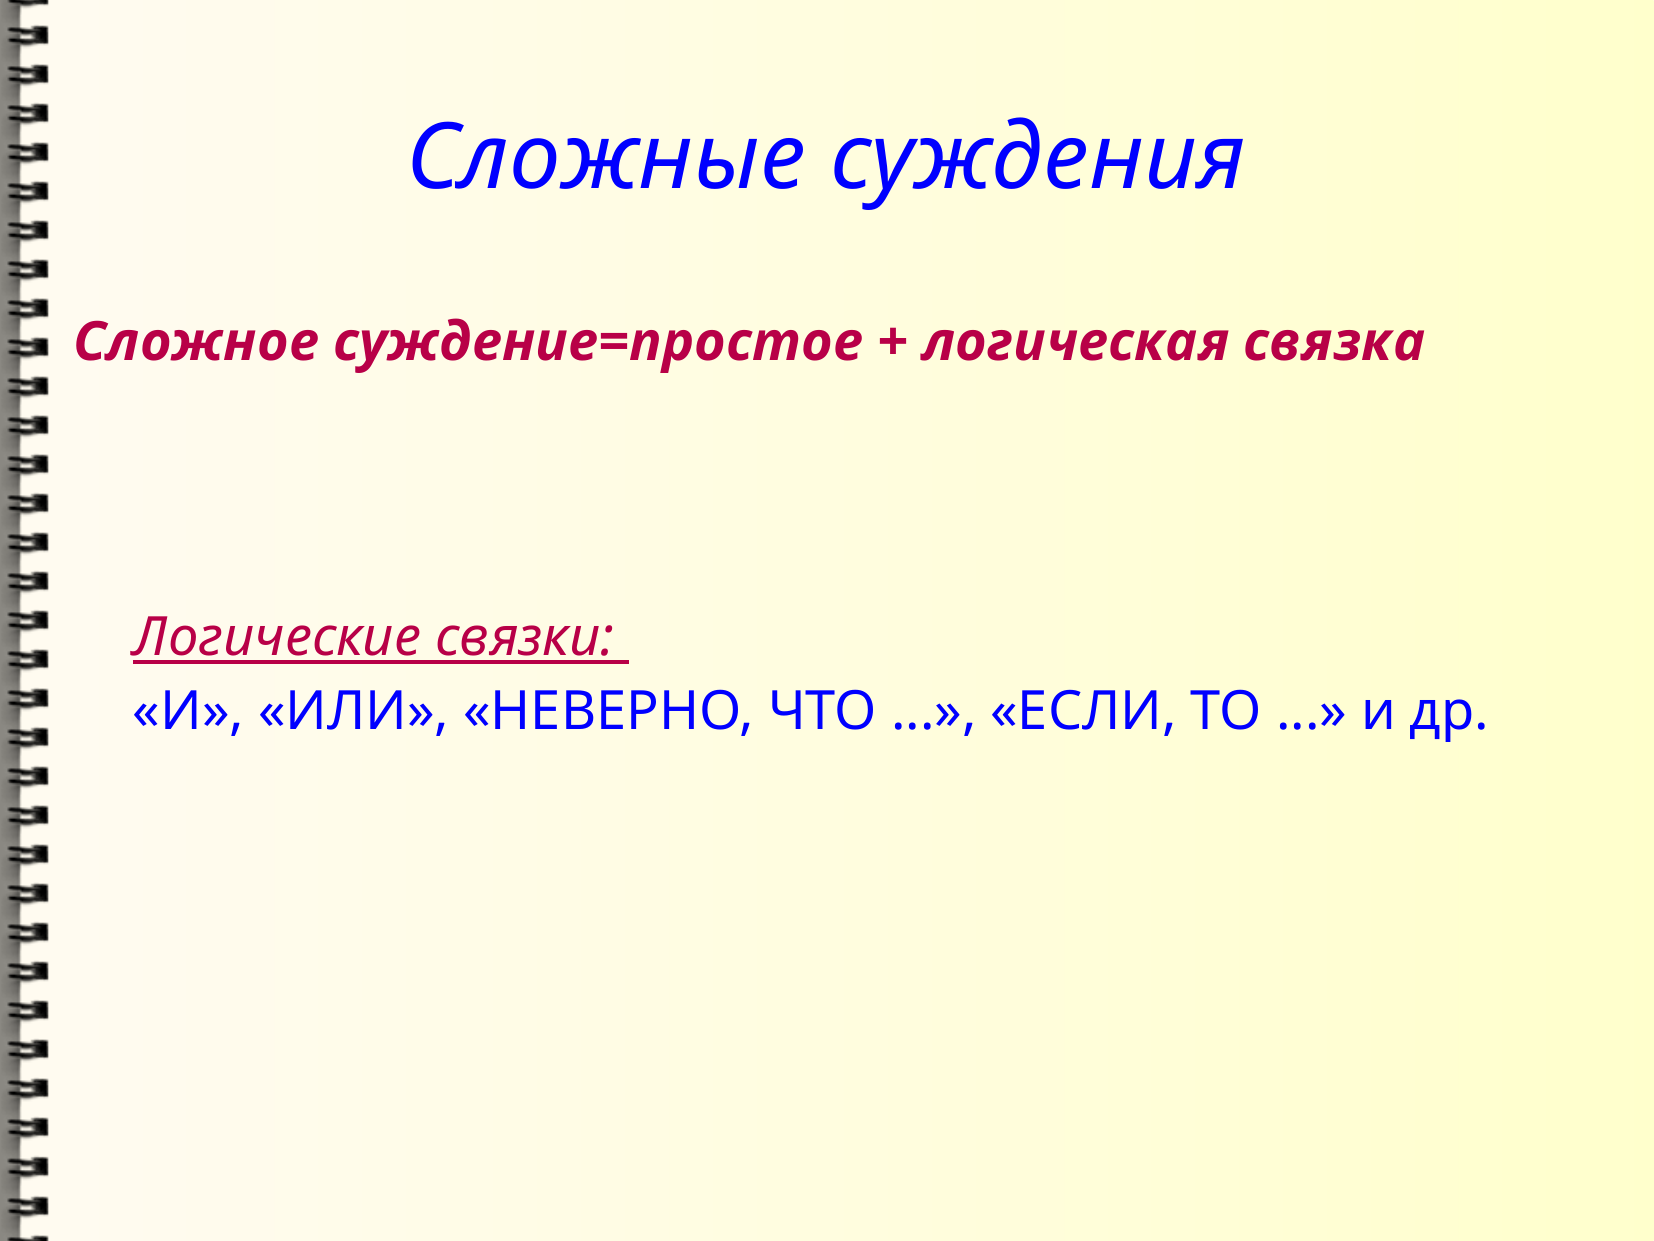

# Сложные суждения
Сложное суждение=простое + логическая связка
Логические связки:
«И», «ИЛИ», «НЕВЕРНО, ЧТО ...», «ЕСЛИ, ТО ...» и др.